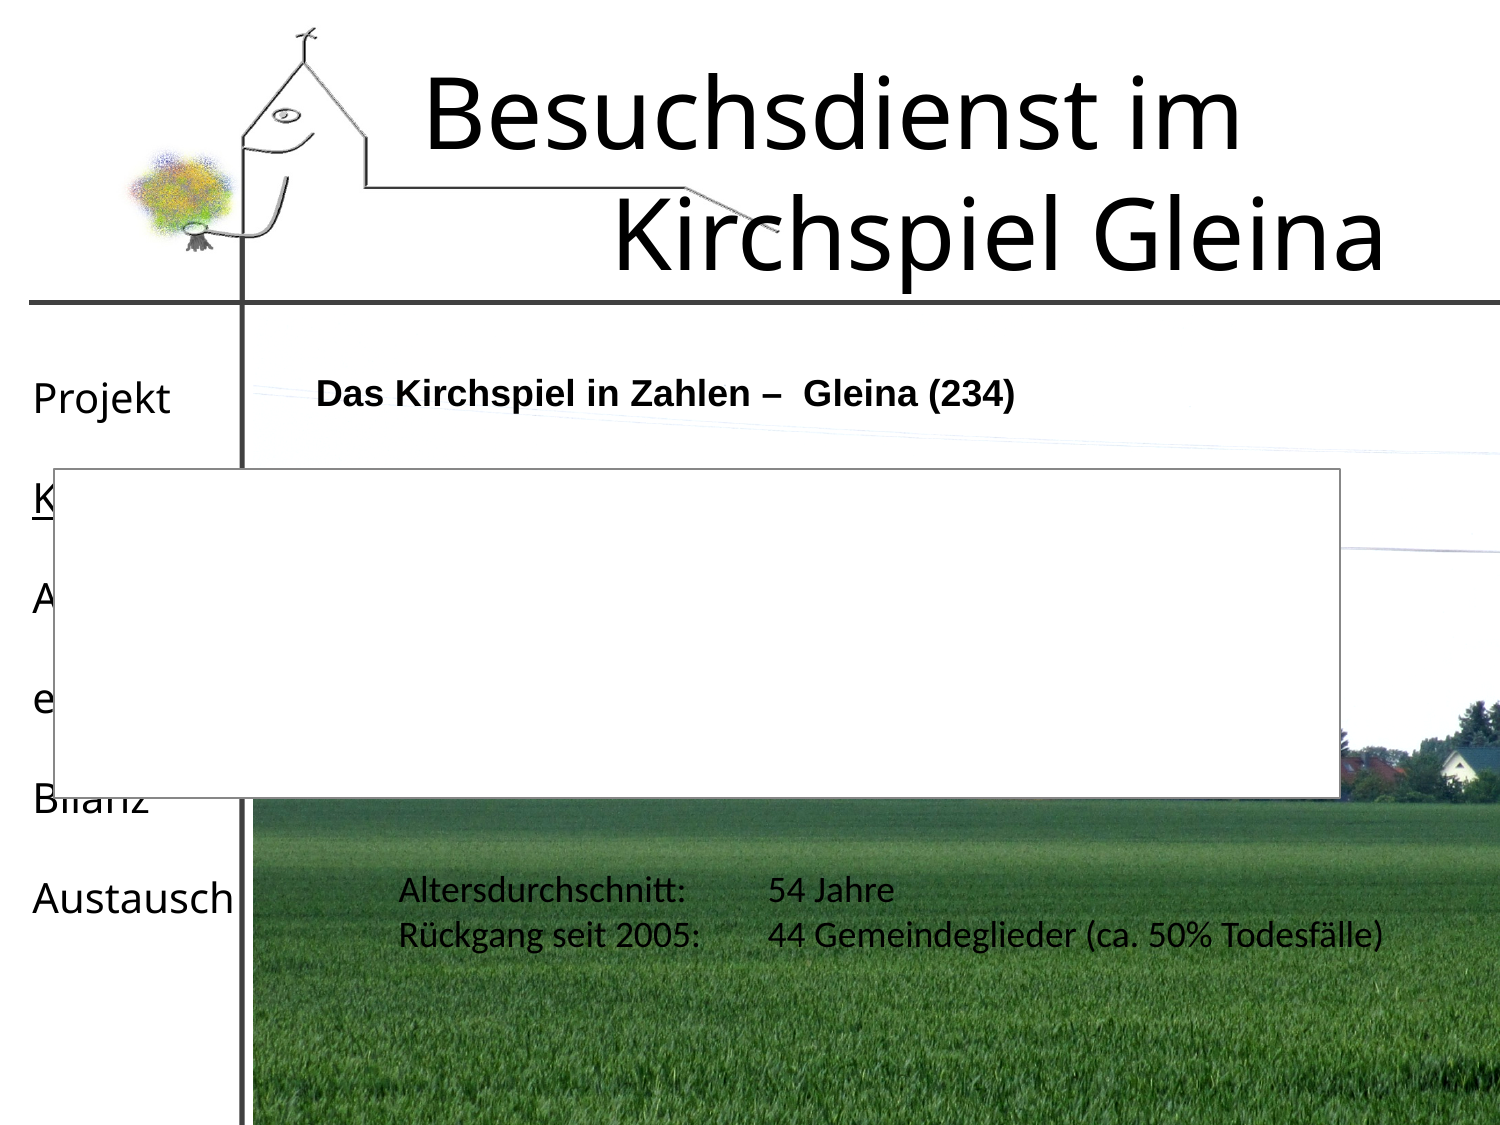

Projekt
Kirchspiel
Arbeitsweise
Bilanz
Austausch
Das Kirchspiel in Zahlen – Gleina (234)
### Chart
| Category | |
|---|---|Altersdurchschnitt:		54 Jahre
Rückgang seit 2005:	44 Gemeindeglieder (ca. 50% Todesfälle)